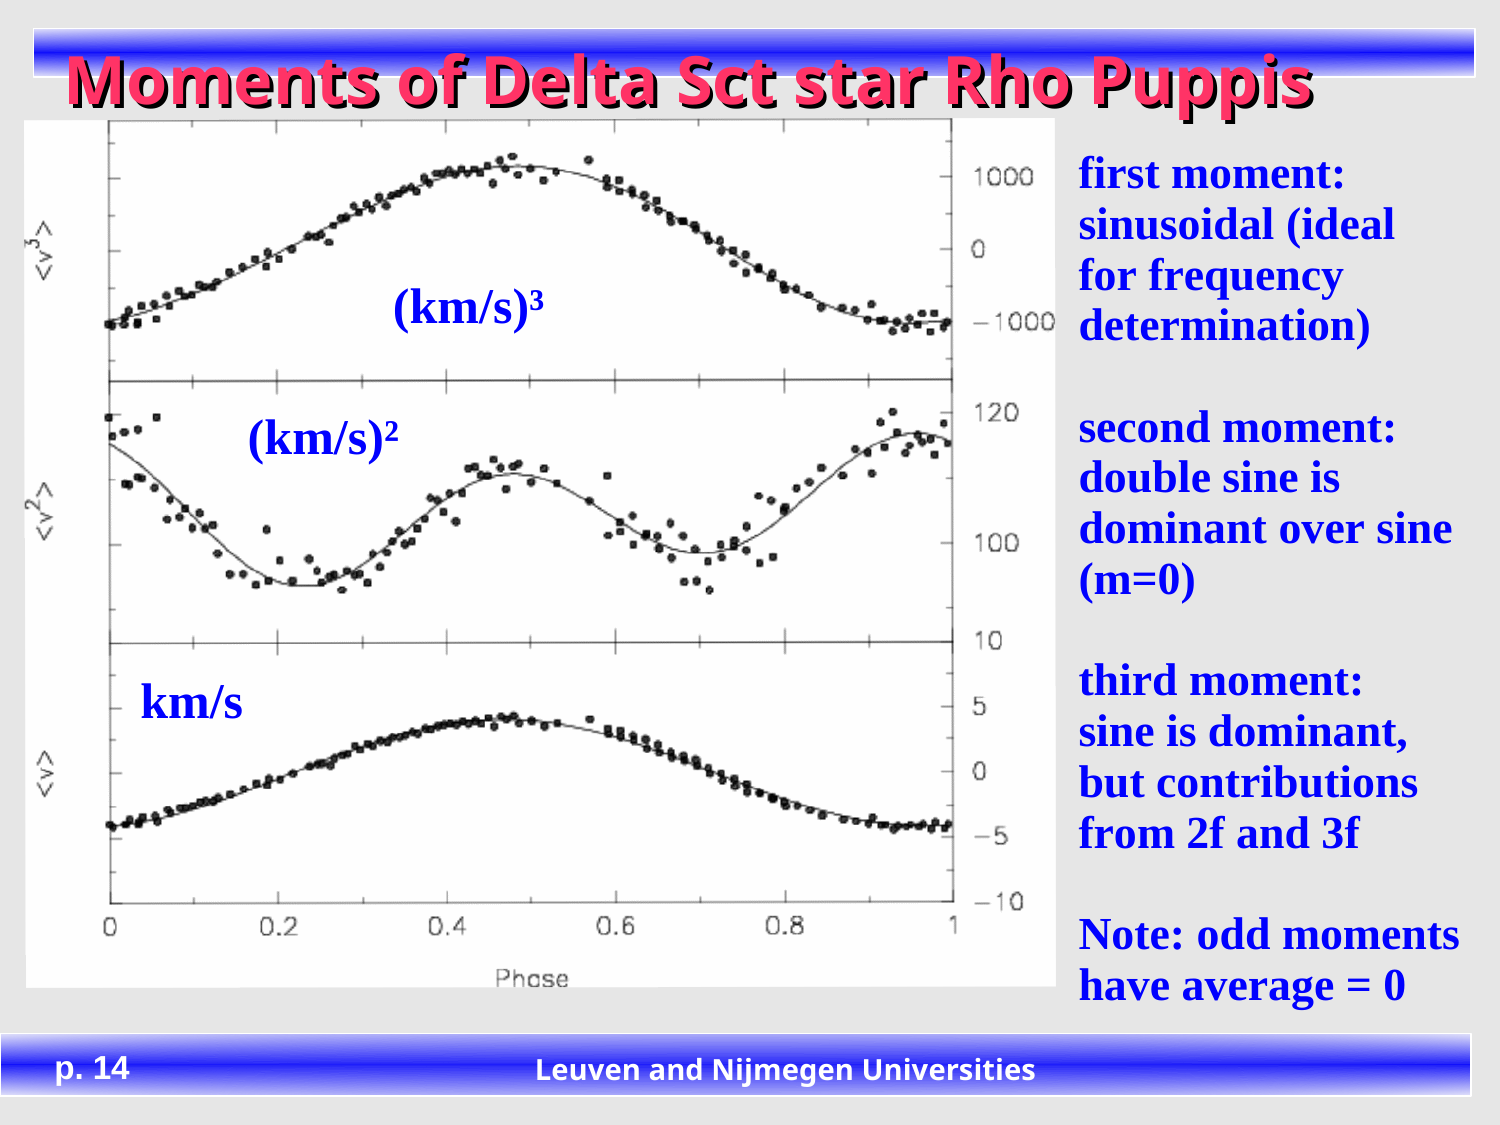

# Moments of Delta Sct star Rho Puppis
first moment:
sinusoidal (ideal
for frequency determination)
second moment:
double sine is
dominant over sine
(m=0)
third moment:
sine is dominant,
but contributions
from 2f and 3f
Note: odd moments have average = 0
(km/s)³
(km/s)²
km/s